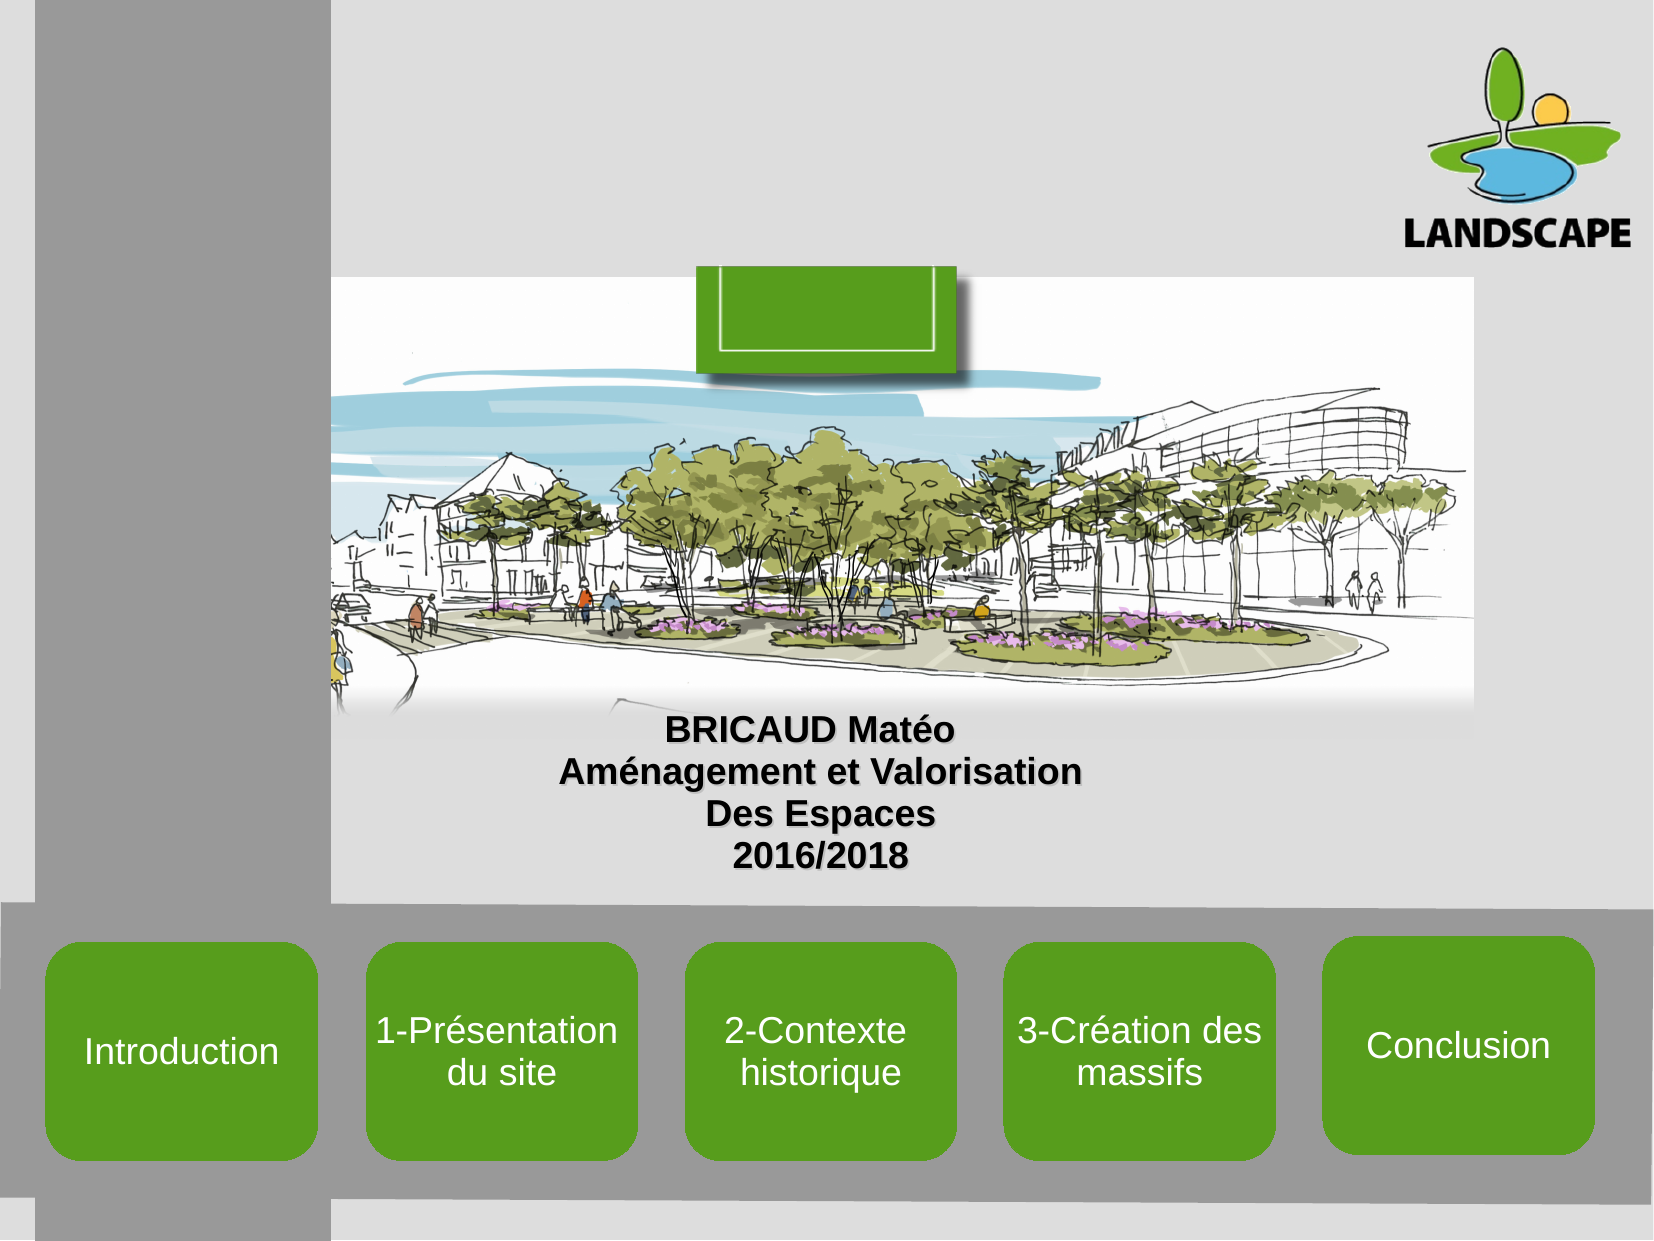

BRICAUD Matéo
Aménagement et Valorisation Des Espaces
2016/2018
Conclusion
Introduction
1-Présentation
du site
2-Contexte
historique
3-Création des
massifs